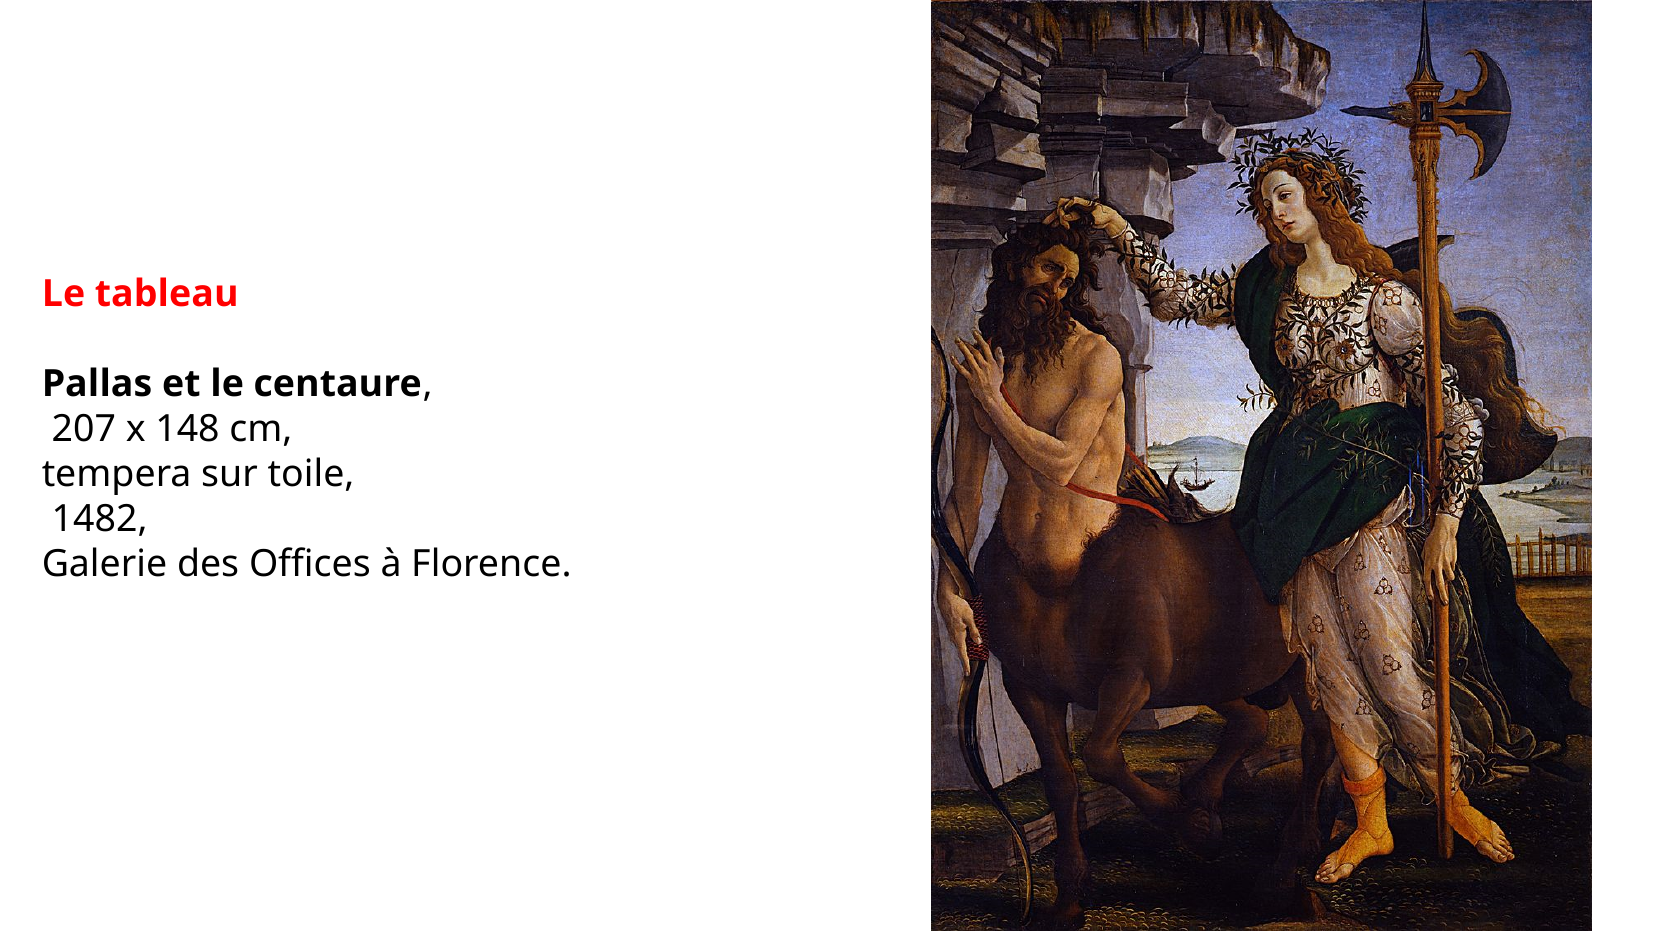

Le tableau
Pallas et le centaure,
 207 x 148 cm,
tempera sur toile,
 1482,
Galerie des Offices à Florence.